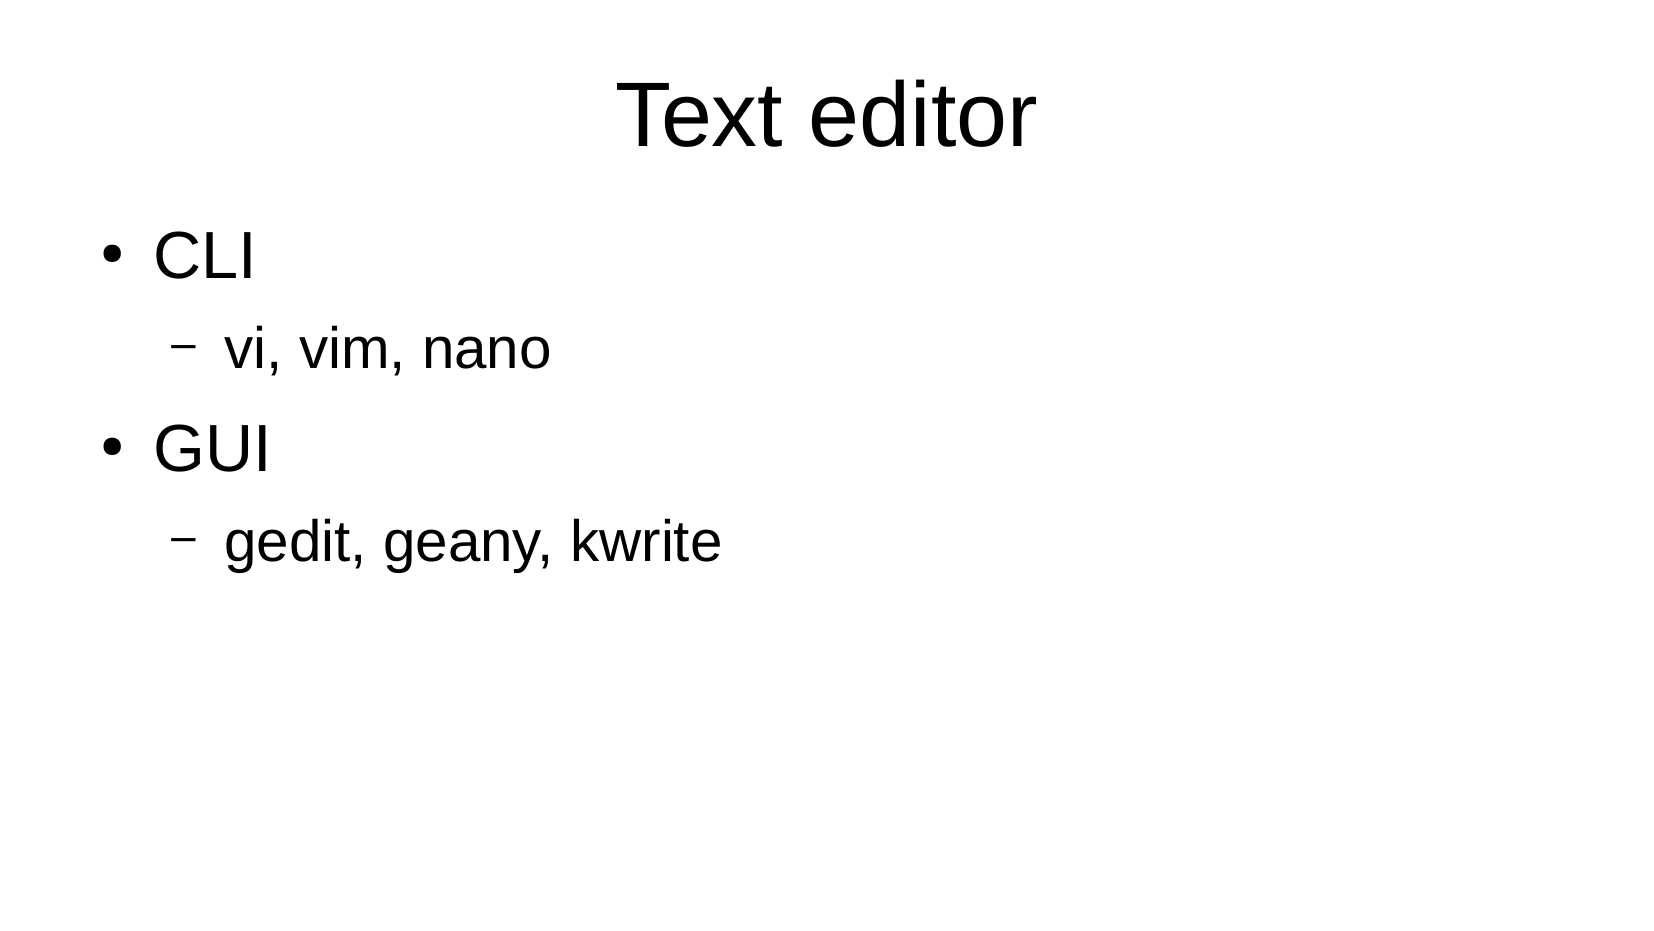

# Text editor
CLI
vi, vim, nano
GUI
gedit, geany, kwrite